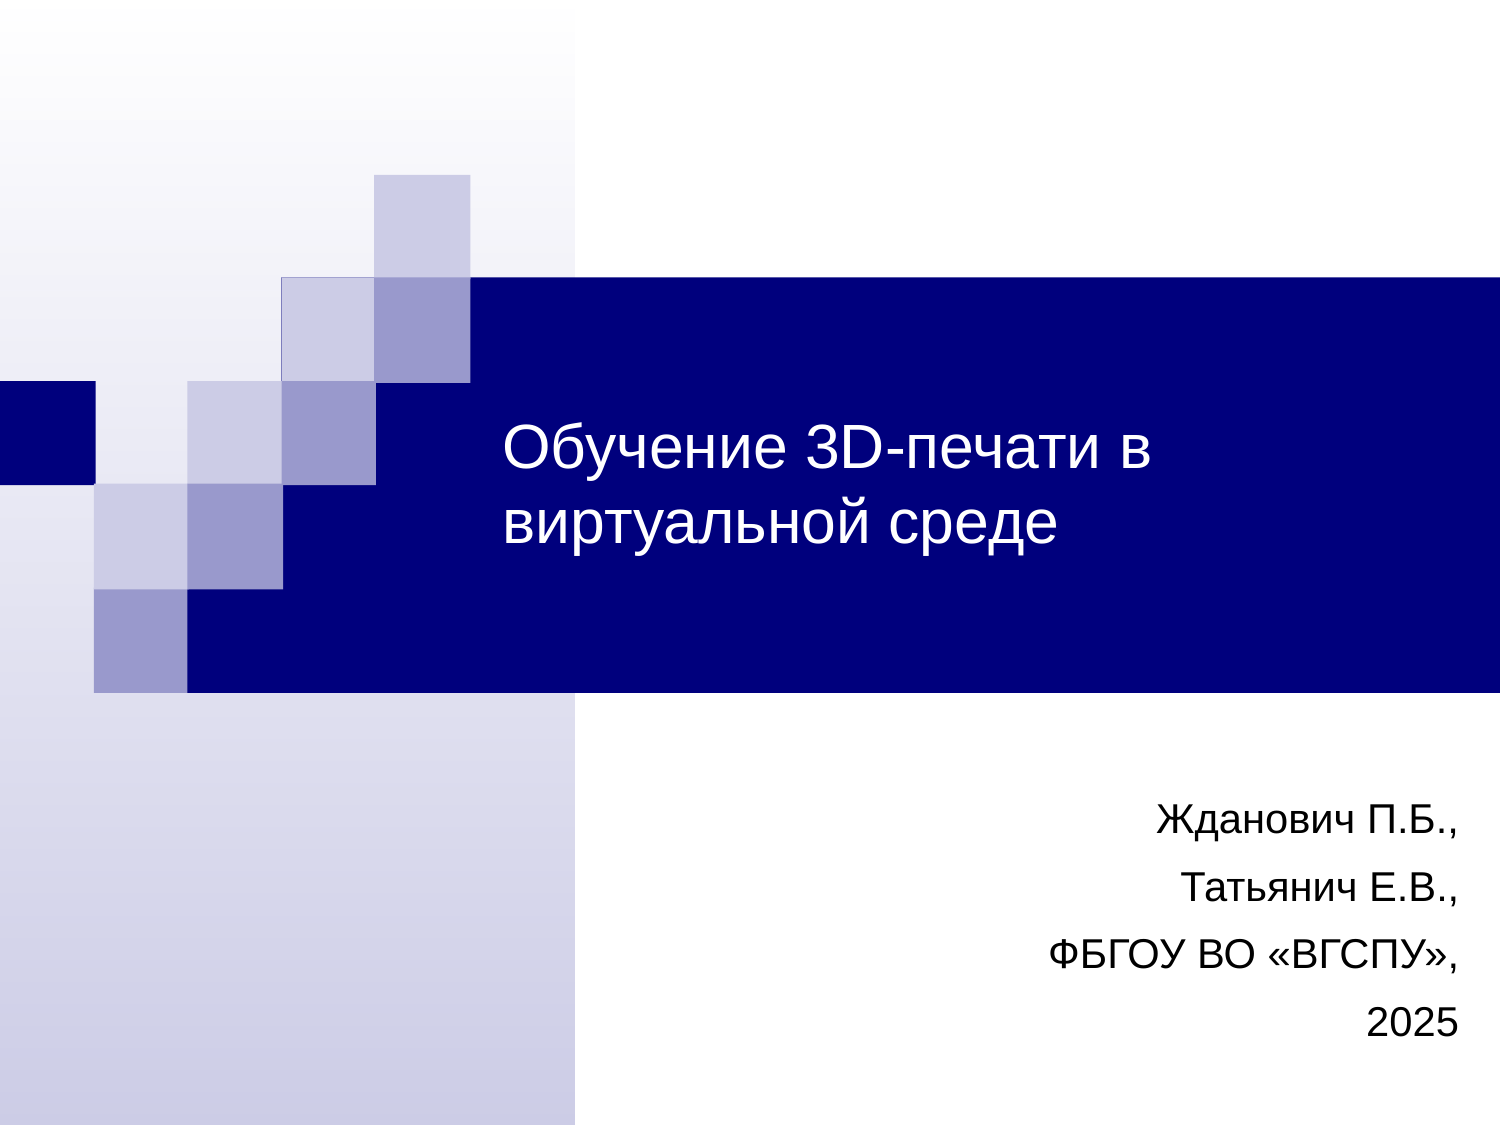

# Обучение 3D-печати в виртуальной среде
Жданович П.Б.,
Татьянич Е.В.,
ФБГОУ ВО «ВГСПУ»,
2025